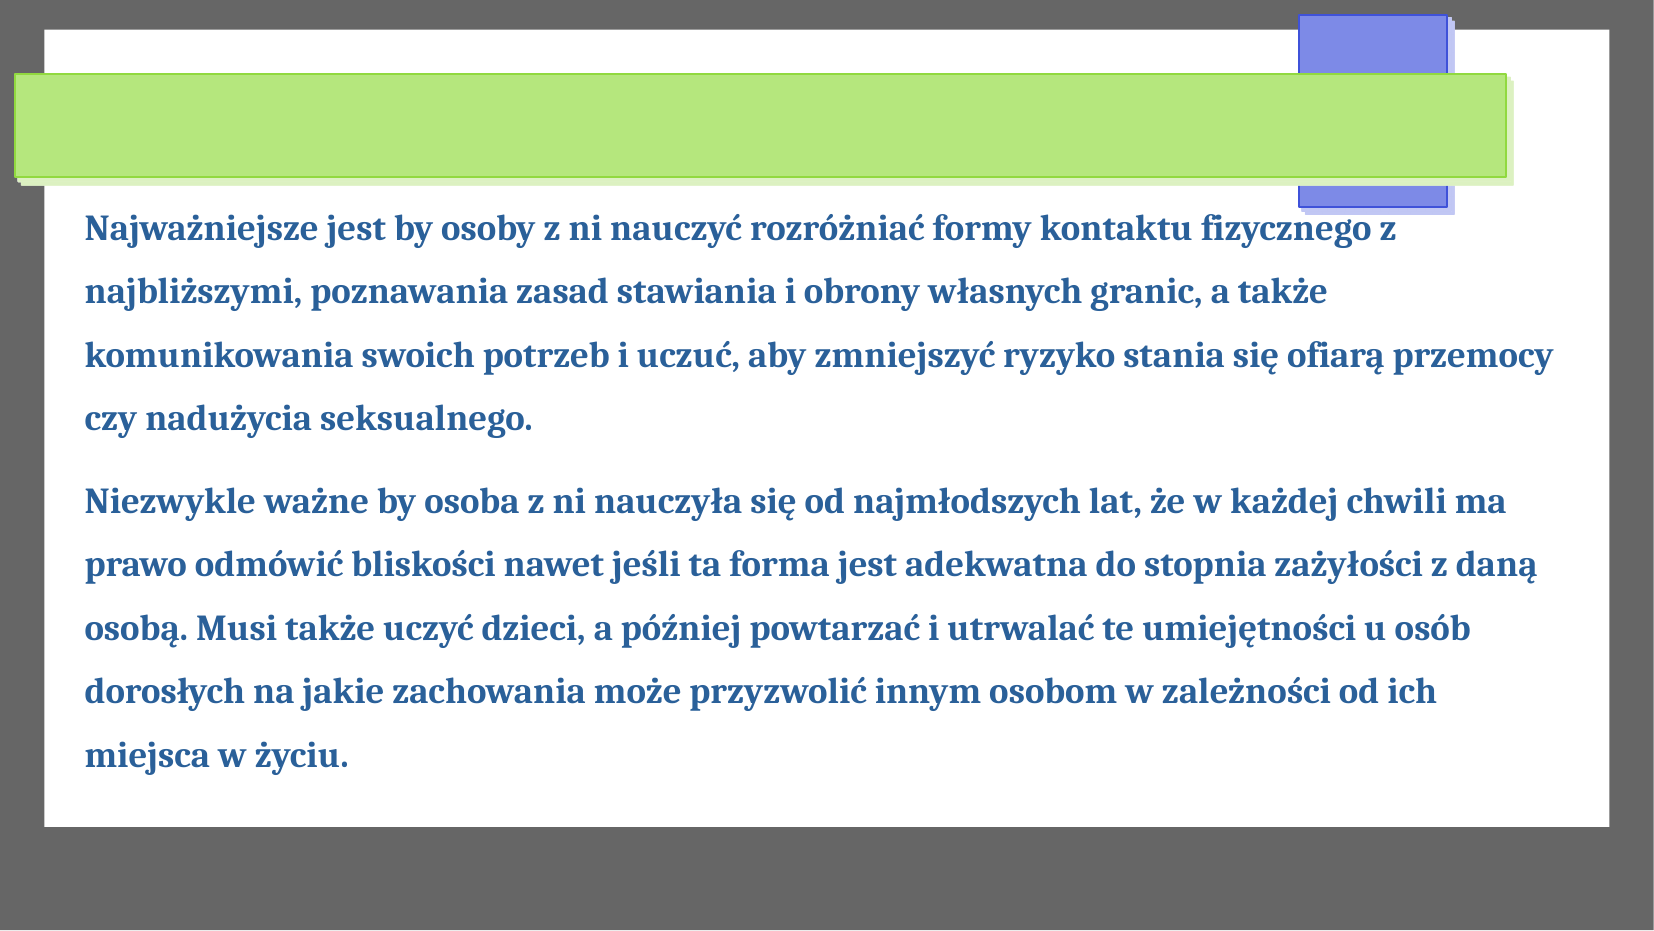

#
Najważniejsze jest by osoby z ni nauczyć rozróżniać formy kontaktu fizycznego z najbliższymi, poznawania zasad stawiania i obrony własnych granic, a także komunikowania swoich potrzeb i uczuć, aby zmniejszyć ryzyko stania się ofiarą przemocy czy nadużycia seksualnego.
Niezwykle ważne by osoba z ni nauczyła się od najmłodszych lat, że w każdej chwili ma prawo odmówić bliskości nawet jeśli ta forma jest adekwatna do stopnia zażyłości z daną osobą. Musi także uczyć dzieci, a później powtarzać i utrwalać te umiejętności u osób dorosłych na jakie zachowania może przyzwolić innym osobom w zależności od ich miejsca w życiu.